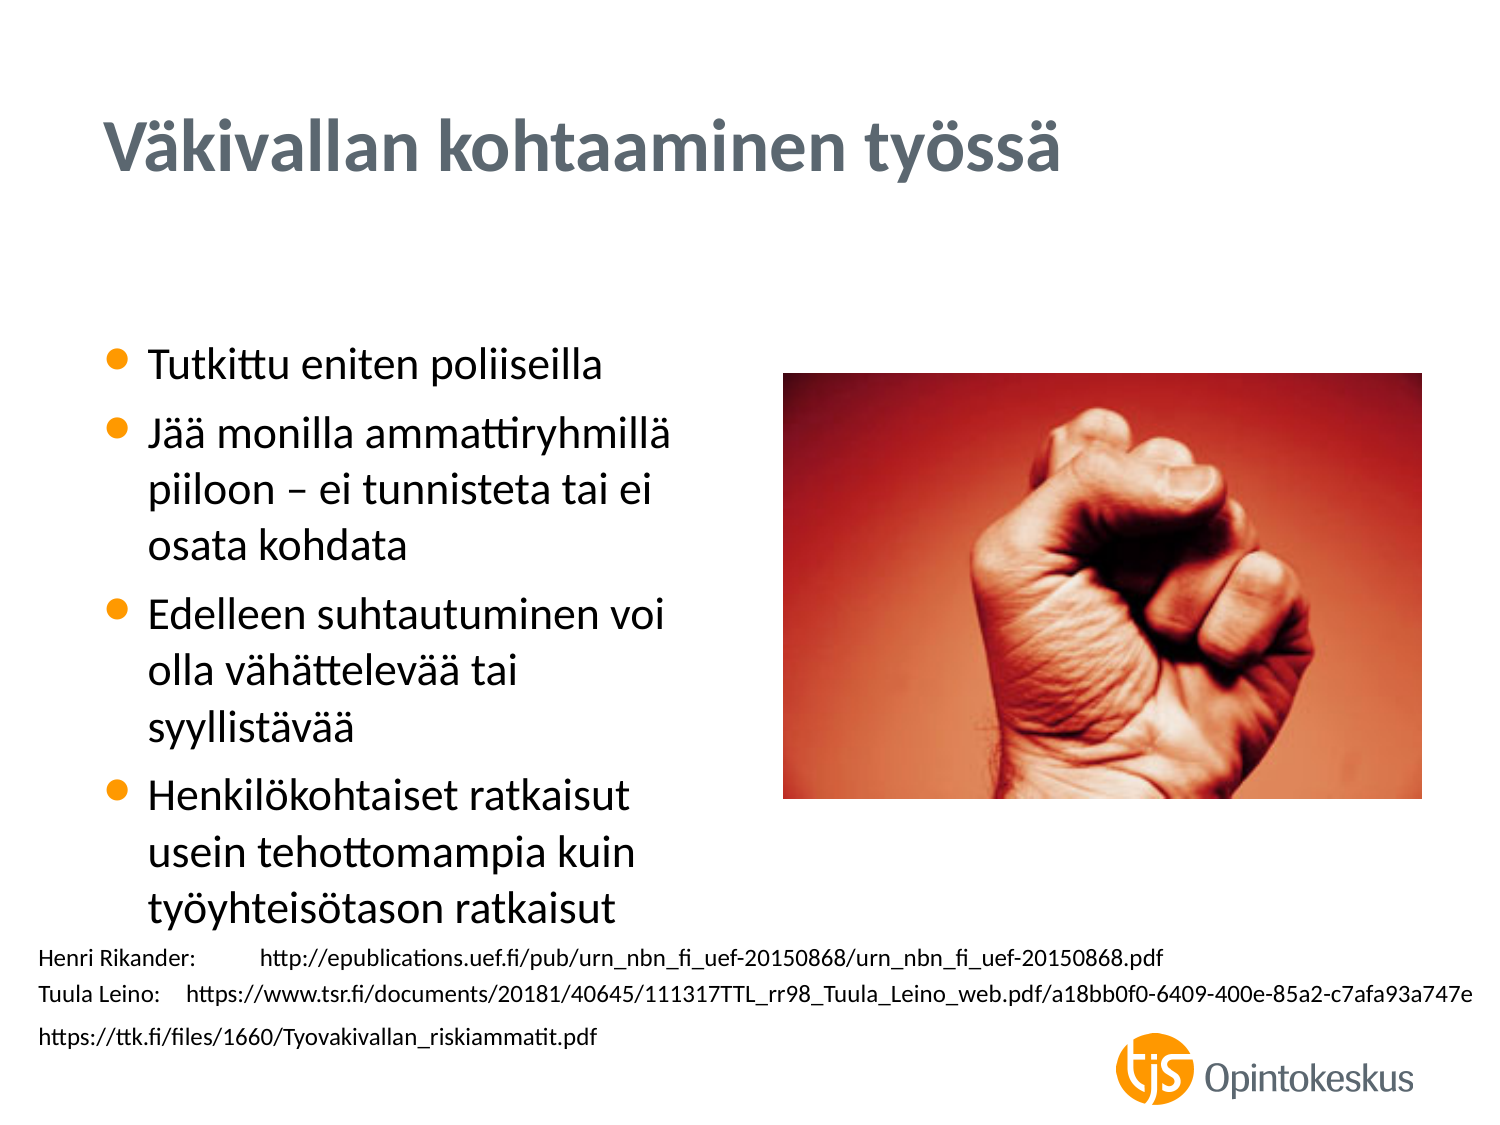

Väkivallan kohtaaminen työssä
# Tutkittu eniten poliiseilla
Jää monilla ammattiryhmillä piiloon – ei tunnisteta tai ei osata kohdata
Edelleen suhtautuminen voi olla vähättelevää tai syyllistävää
Henkilökohtaiset ratkaisut usein tehottomampia kuin työyhteisötason ratkaisut
Henri Rikander: 	http://epublications.uef.fi/pub/urn_nbn_fi_uef-20150868/urn_nbn_fi_uef-20150868.pdf
Tuula Leino: 	https://www.tsr.fi/documents/20181/40645/111317TTL_rr98_Tuula_Leino_web.pdf/a18bb0f0-6409-400e-85a2-c7afa93a747e
https://ttk.fi/files/1660/Tyovakivallan_riskiammatit.pdf